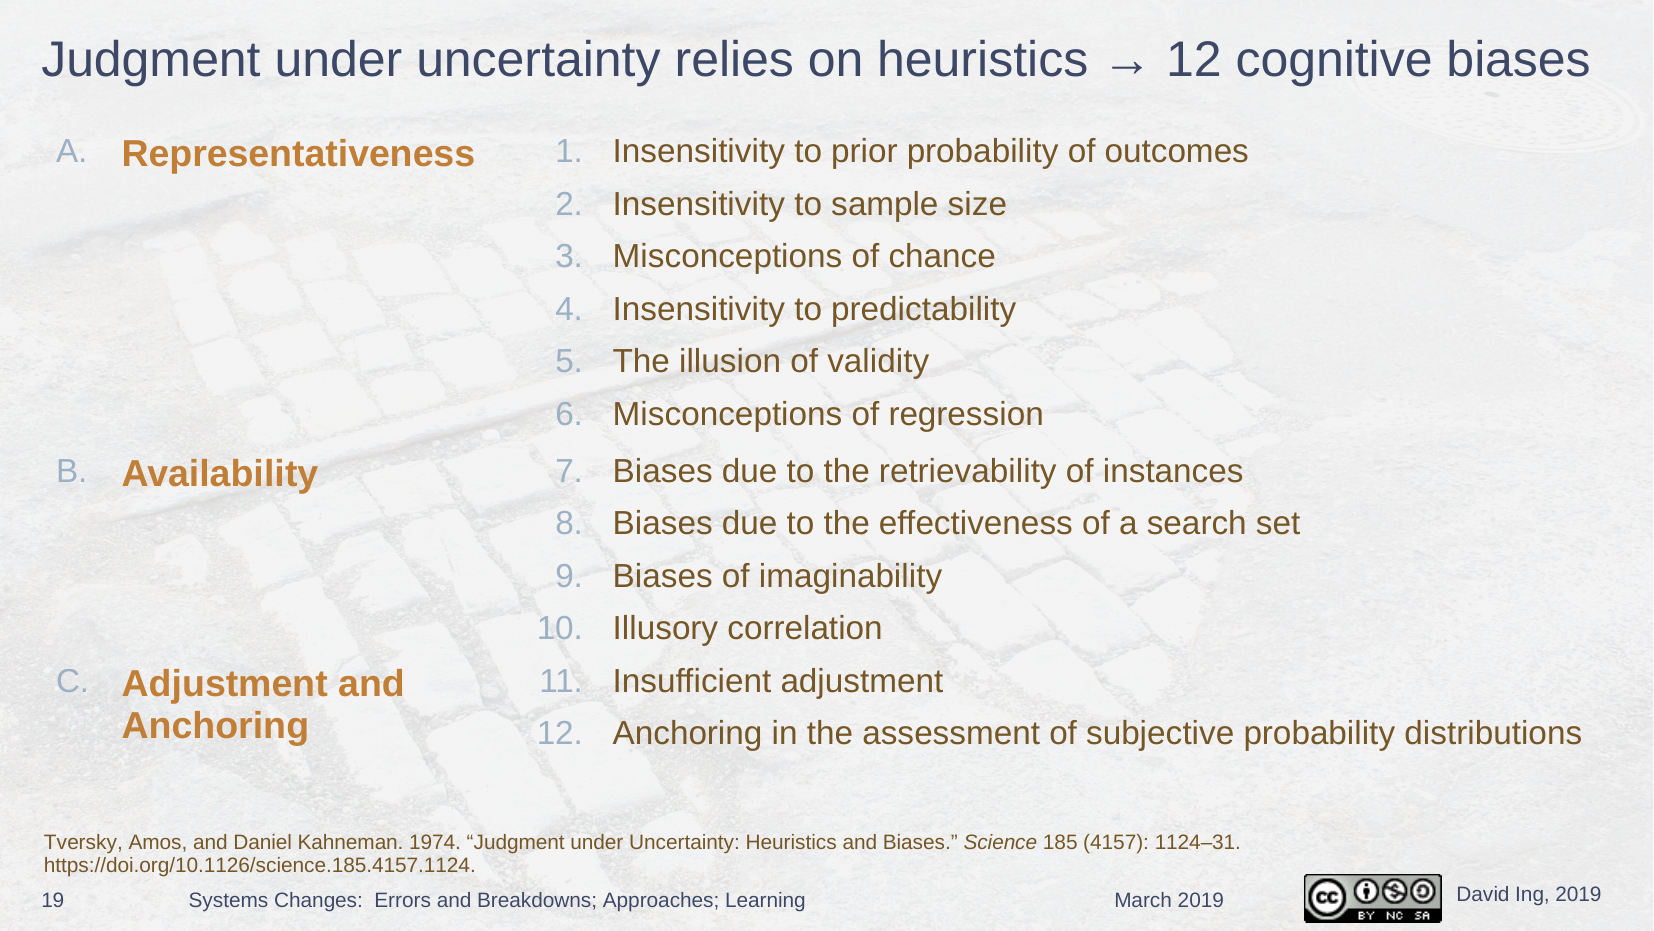

# Judgment under uncertainty relies on heuristics → 12 cognitive biases
| A. | Representativeness | 1. | Insensitivity to prior probability of outcomes |
| --- | --- | --- | --- |
| | | 2. | Insensitivity to sample size |
| | | 3. | Misconceptions of chance |
| | | 4. | Insensitivity to predictability |
| | | 5. | The illusion of validity |
| | | 6. | Misconceptions of regression |
| B. | Availability | 7. | Biases due to the retrievability of instances |
| | | 8. | Biases due to the effectiveness of a search set |
| | | 9. | Biases of imaginability |
| | | 10. | Illusory correlation |
| C. | Adjustment and Anchoring | 11. | Insufficient adjustment |
| | | 12. | Anchoring in the assessment of subjective probability distributions |
Tversky, Amos, and Daniel Kahneman. 1974. “Judgment under Uncertainty: Heuristics and Biases.” Science 185 (4157): 1124–31. https://doi.org/10.1126/science.185.4157.1124.
Systems Changes: Errors and Breakdowns; Approaches; Learning
March 2019